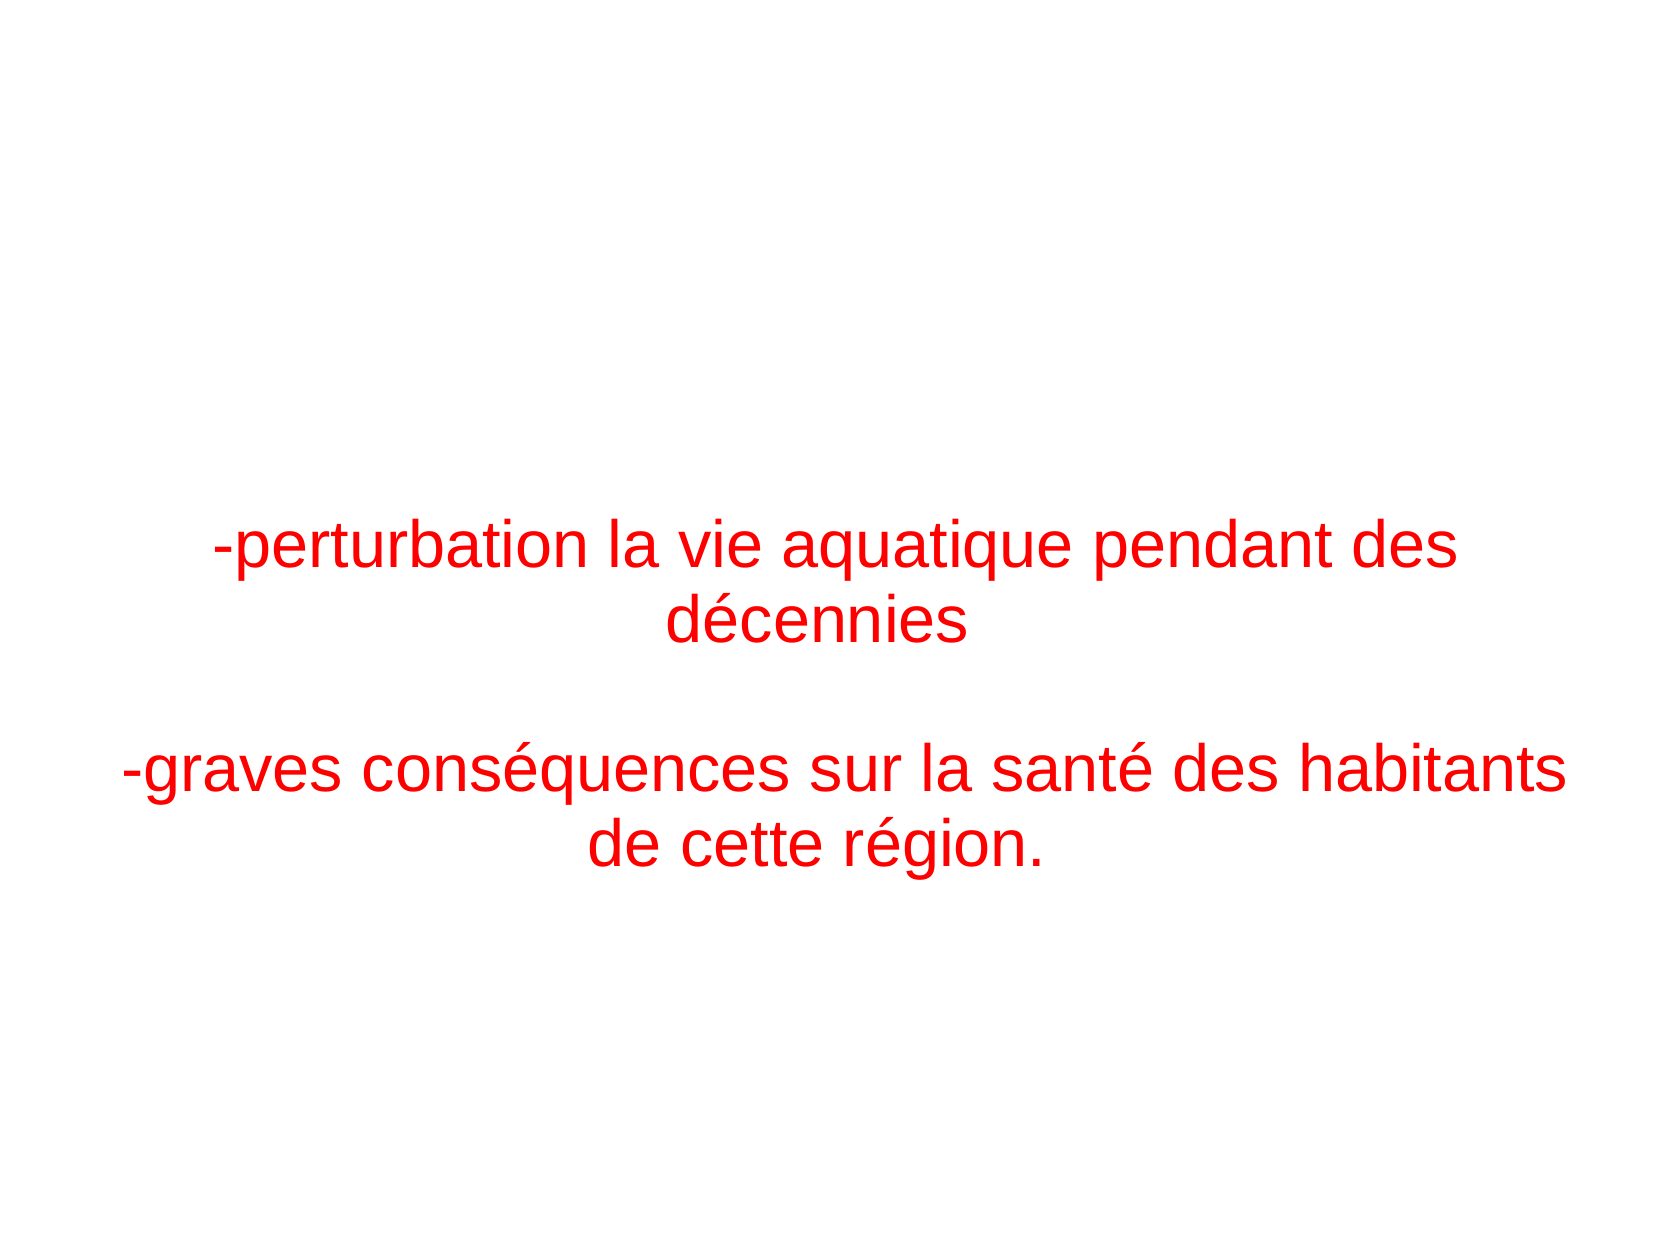

# -perturbation la vie aquatique pendant des décennies
 -graves conséquences sur la santé des habitants de cette région.